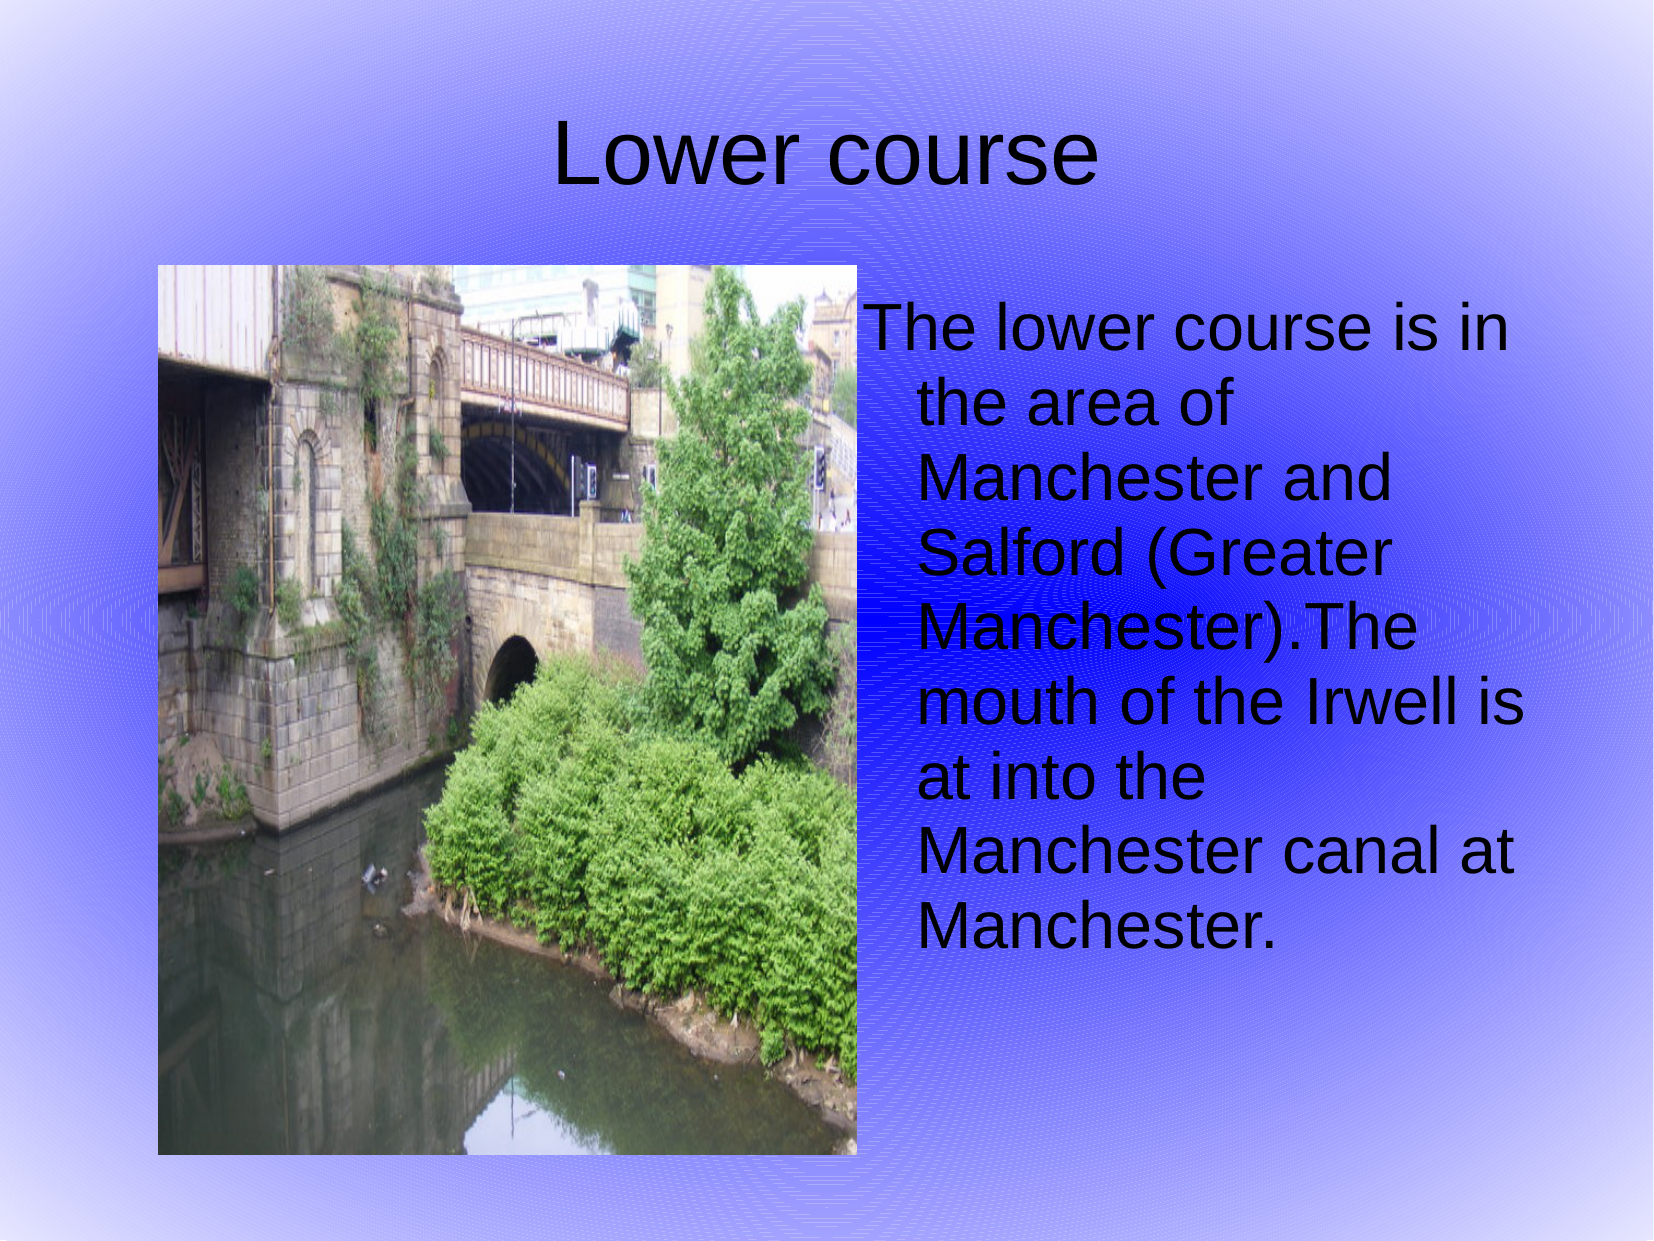

# Lower course
The lower course is in the area of Manchester and Salford (Greater Manchester).The mouth of the Irwell is at into the Manchester canal at Manchester.